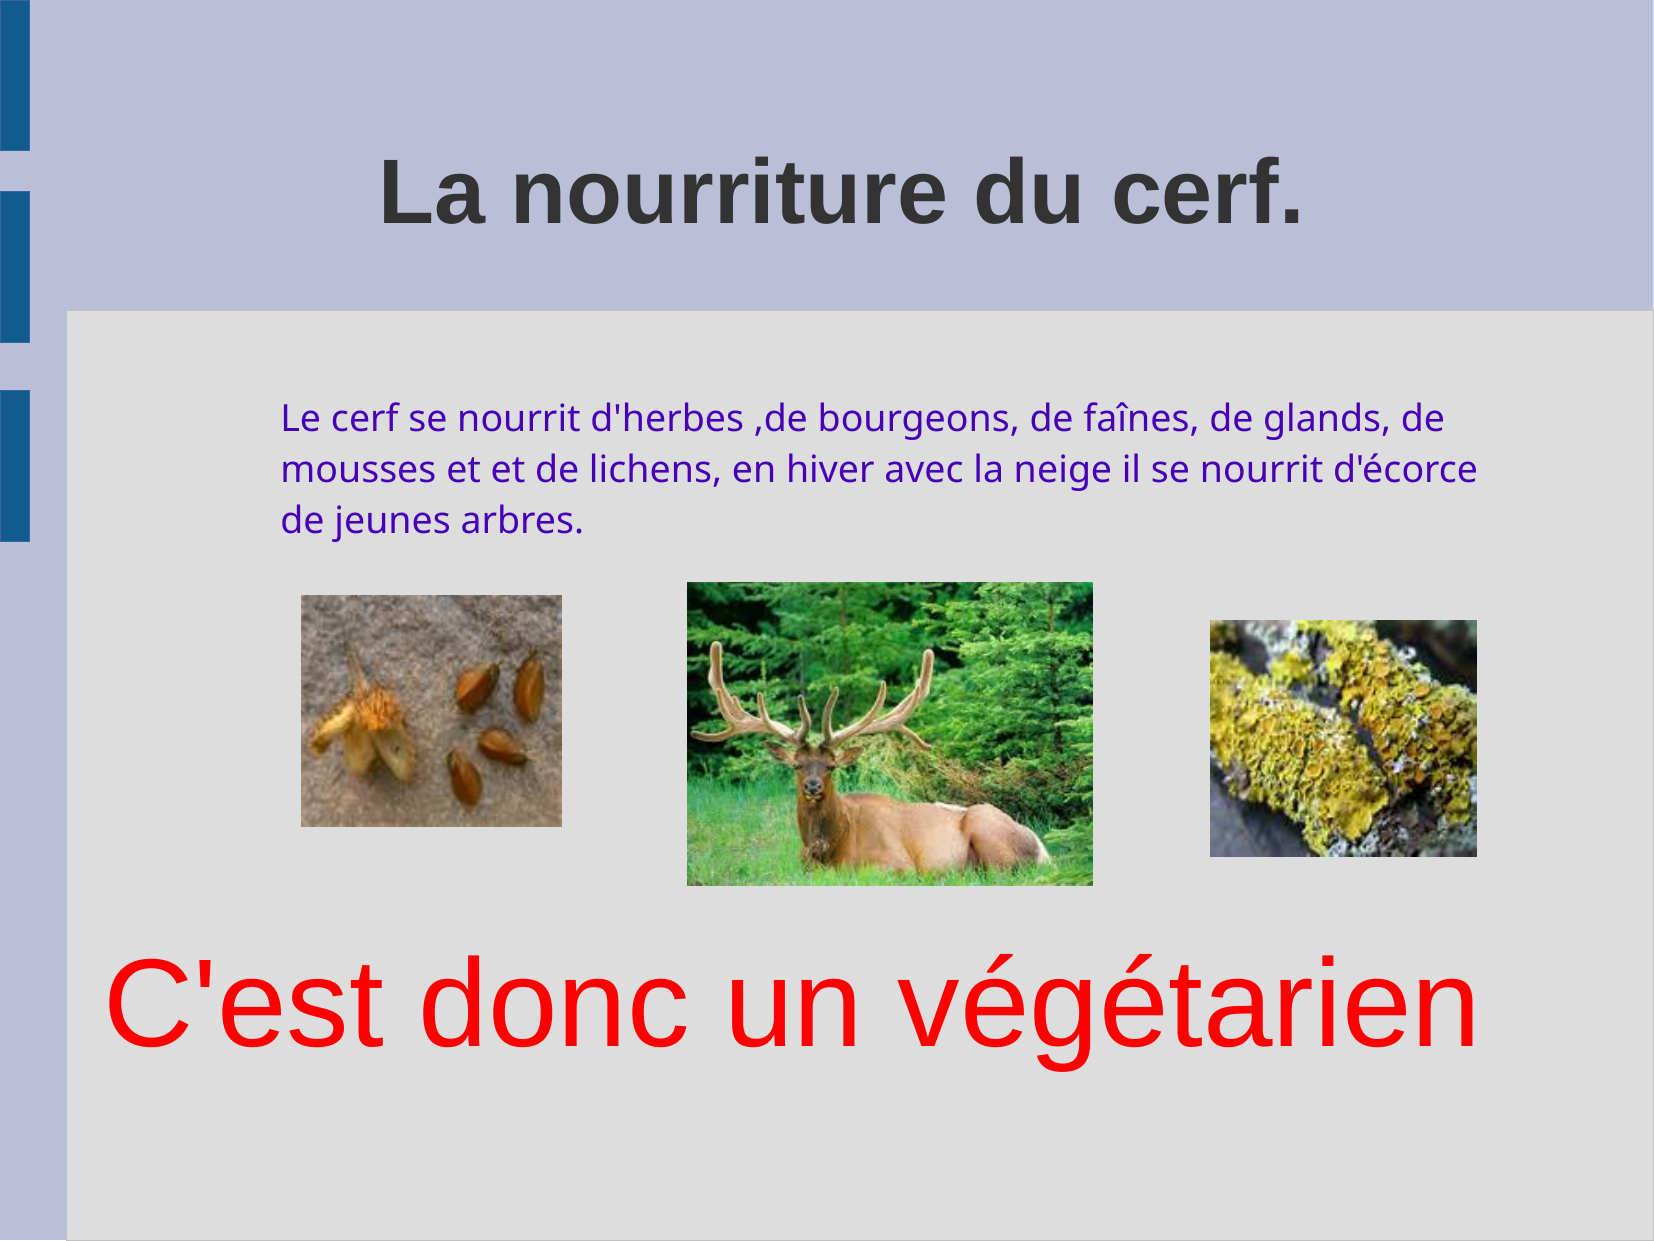

# La nourriture du cerf.
Le cerf se nourrit d'herbes ,de bourgeons, de faînes, de glands, de
mousses et et de lichens, en hiver avec la neige il se nourrit d'écorce
de jeunes arbres.
C'est donc un végétarien